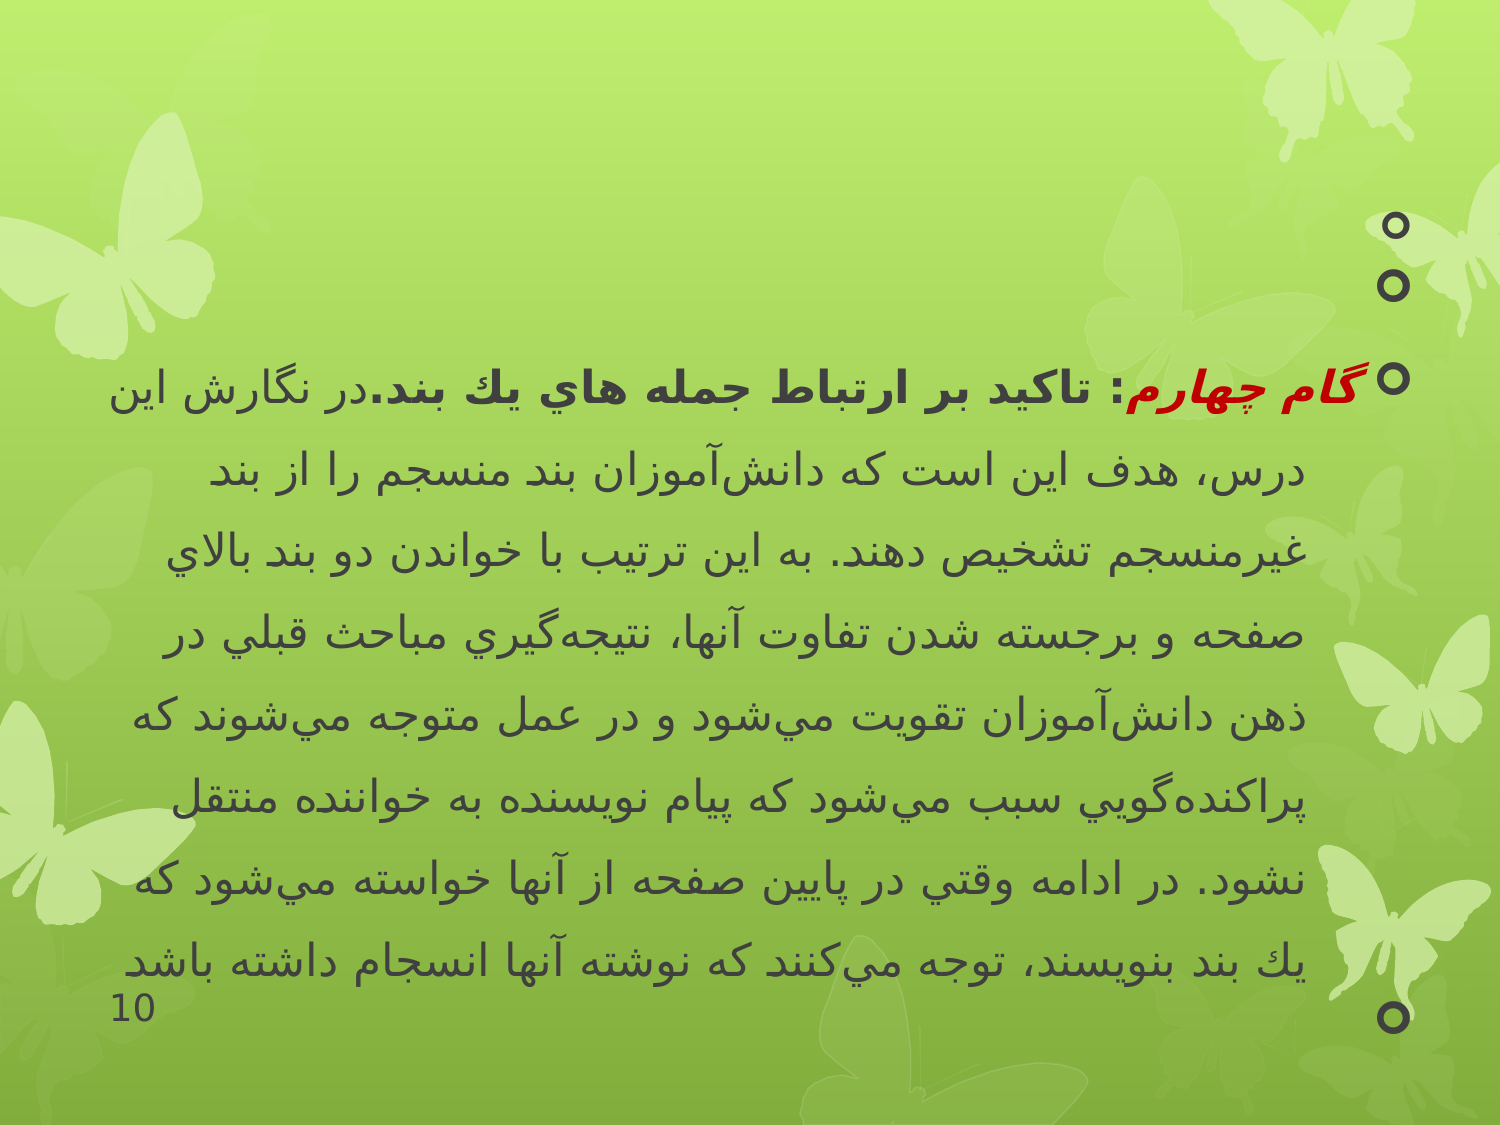

# گام چهارم: تاكيد بر ارتباط جمله هاي يك بند.در نگارش اين درس، هدف اين است كه دانش‌آموزان بند منسجم را از بند غيرمنسجم تشخيص دهند. به اين ترتيب با خواندن دو بند بالاي صفحه و برجسته شدن تفاوت آنها، نتيجه‌گيري مباحث قبلي در ذهن دانش‌آموزان تقويت مي‌شود و در عمل متوجه مي‌شوند كه پراكنده‌گويي سبب مي‌شود كه پيام نويسنده به خواننده منتقل نشود. در ادامه وقتي در پايين صفحه از آنها خواسته مي‌شود كه يك بند بنويسند، توجه مي‌كنند كه نوشته آنها انسجام داشته باشد